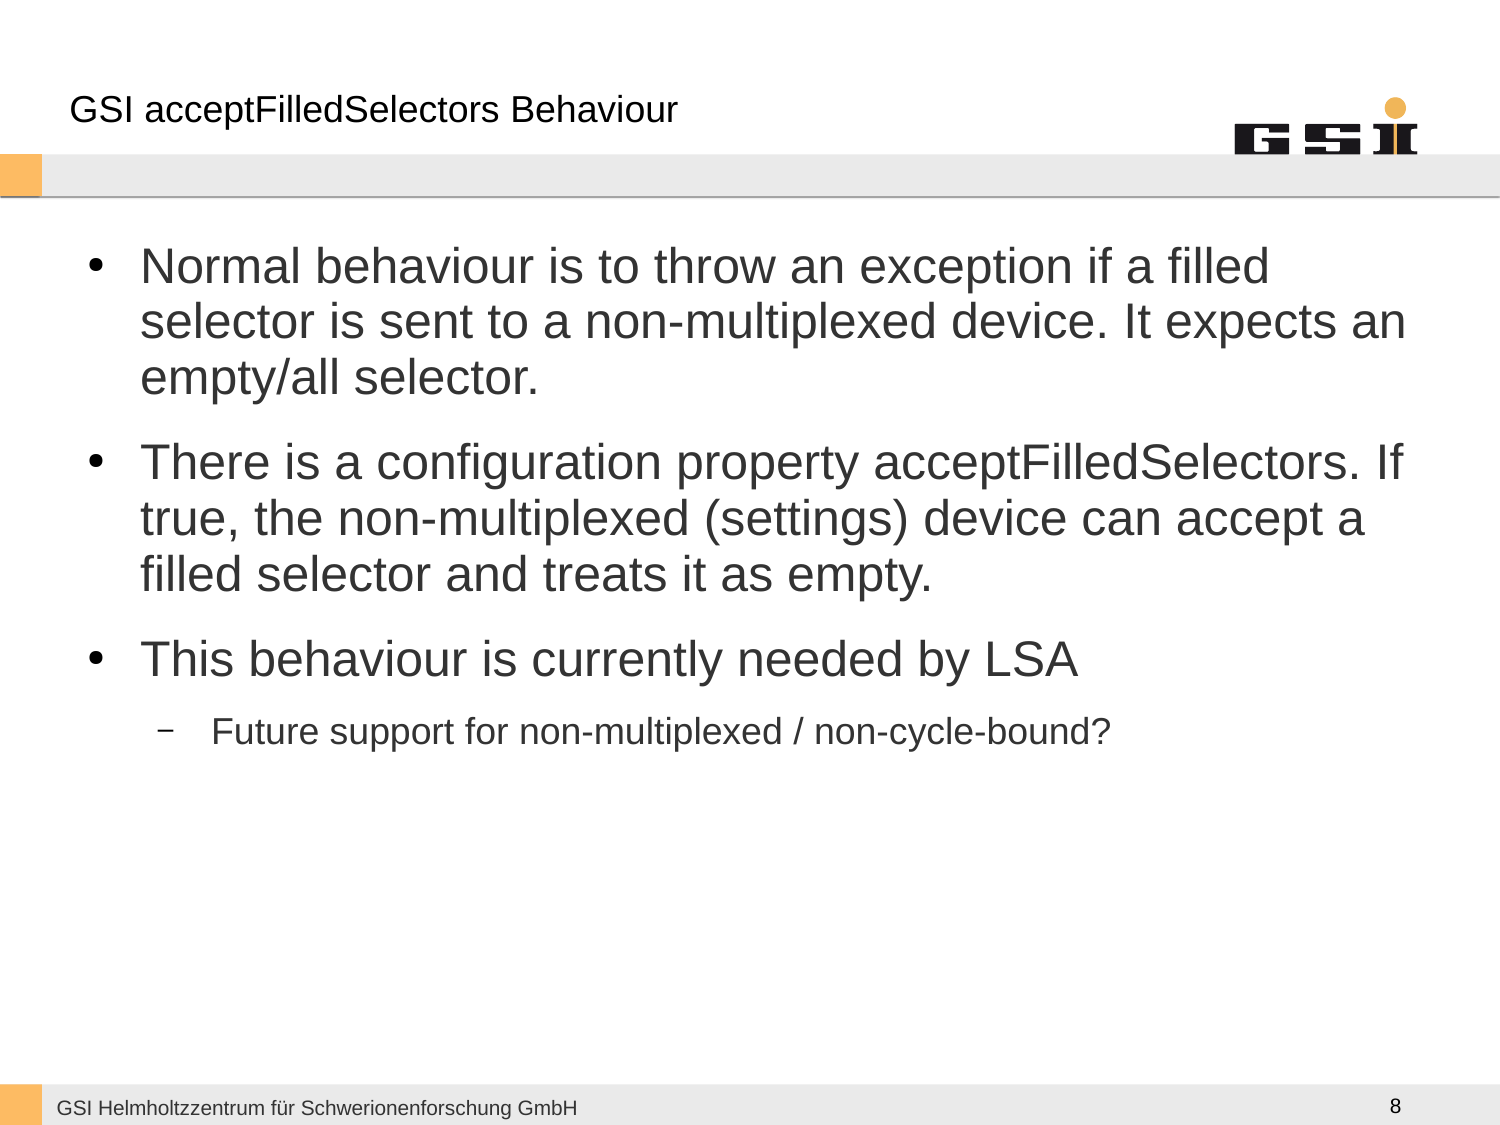

# GSI acceptFilledSelectors Behaviour
Normal behaviour is to throw an exception if a filled selector is sent to a non-multiplexed device. It expects an empty/all selector.
There is a configuration property acceptFilledSelectors. If true, the non-multiplexed (settings) device can accept a filled selector and treats it as empty.
This behaviour is currently needed by LSA
Future support for non-multiplexed / non-cycle-bound?